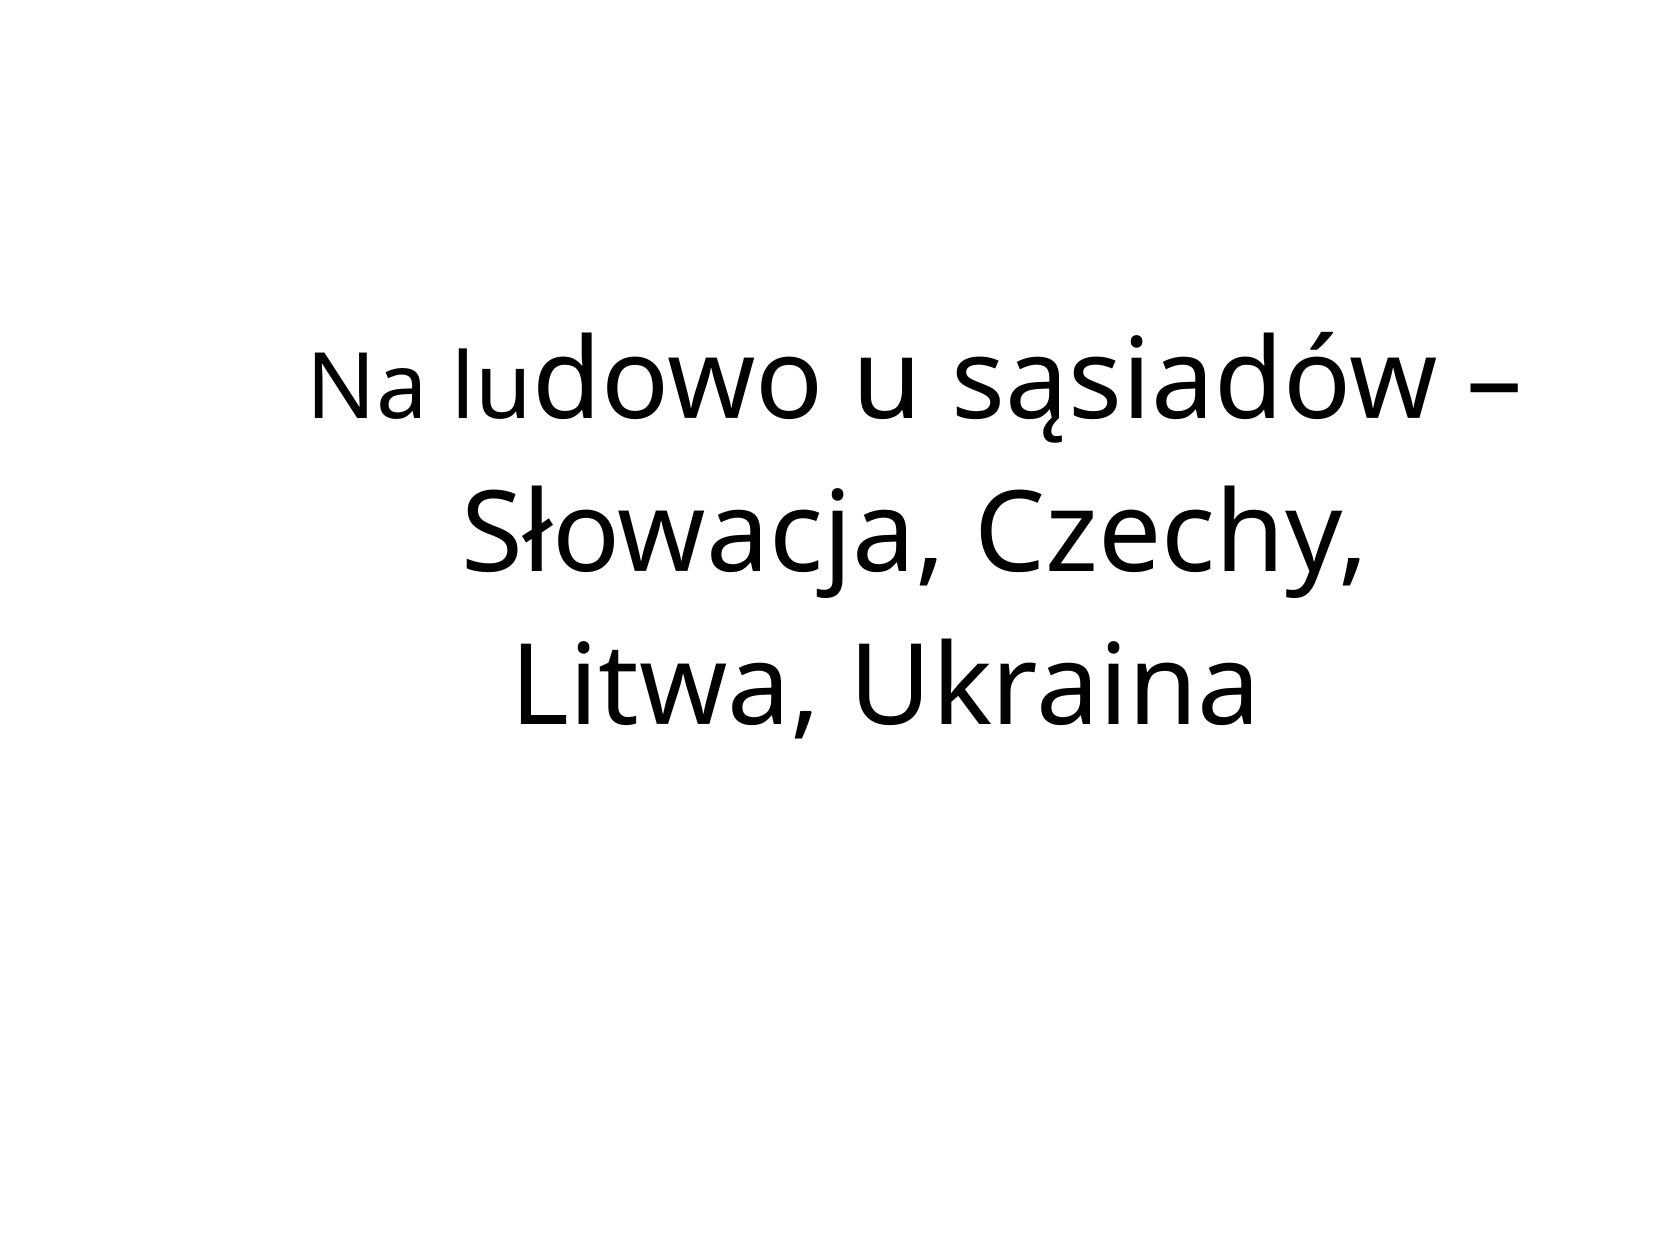

#
Na ludowo u sąsiadów – Słowacja, Czechy, Litwa, Ukraina